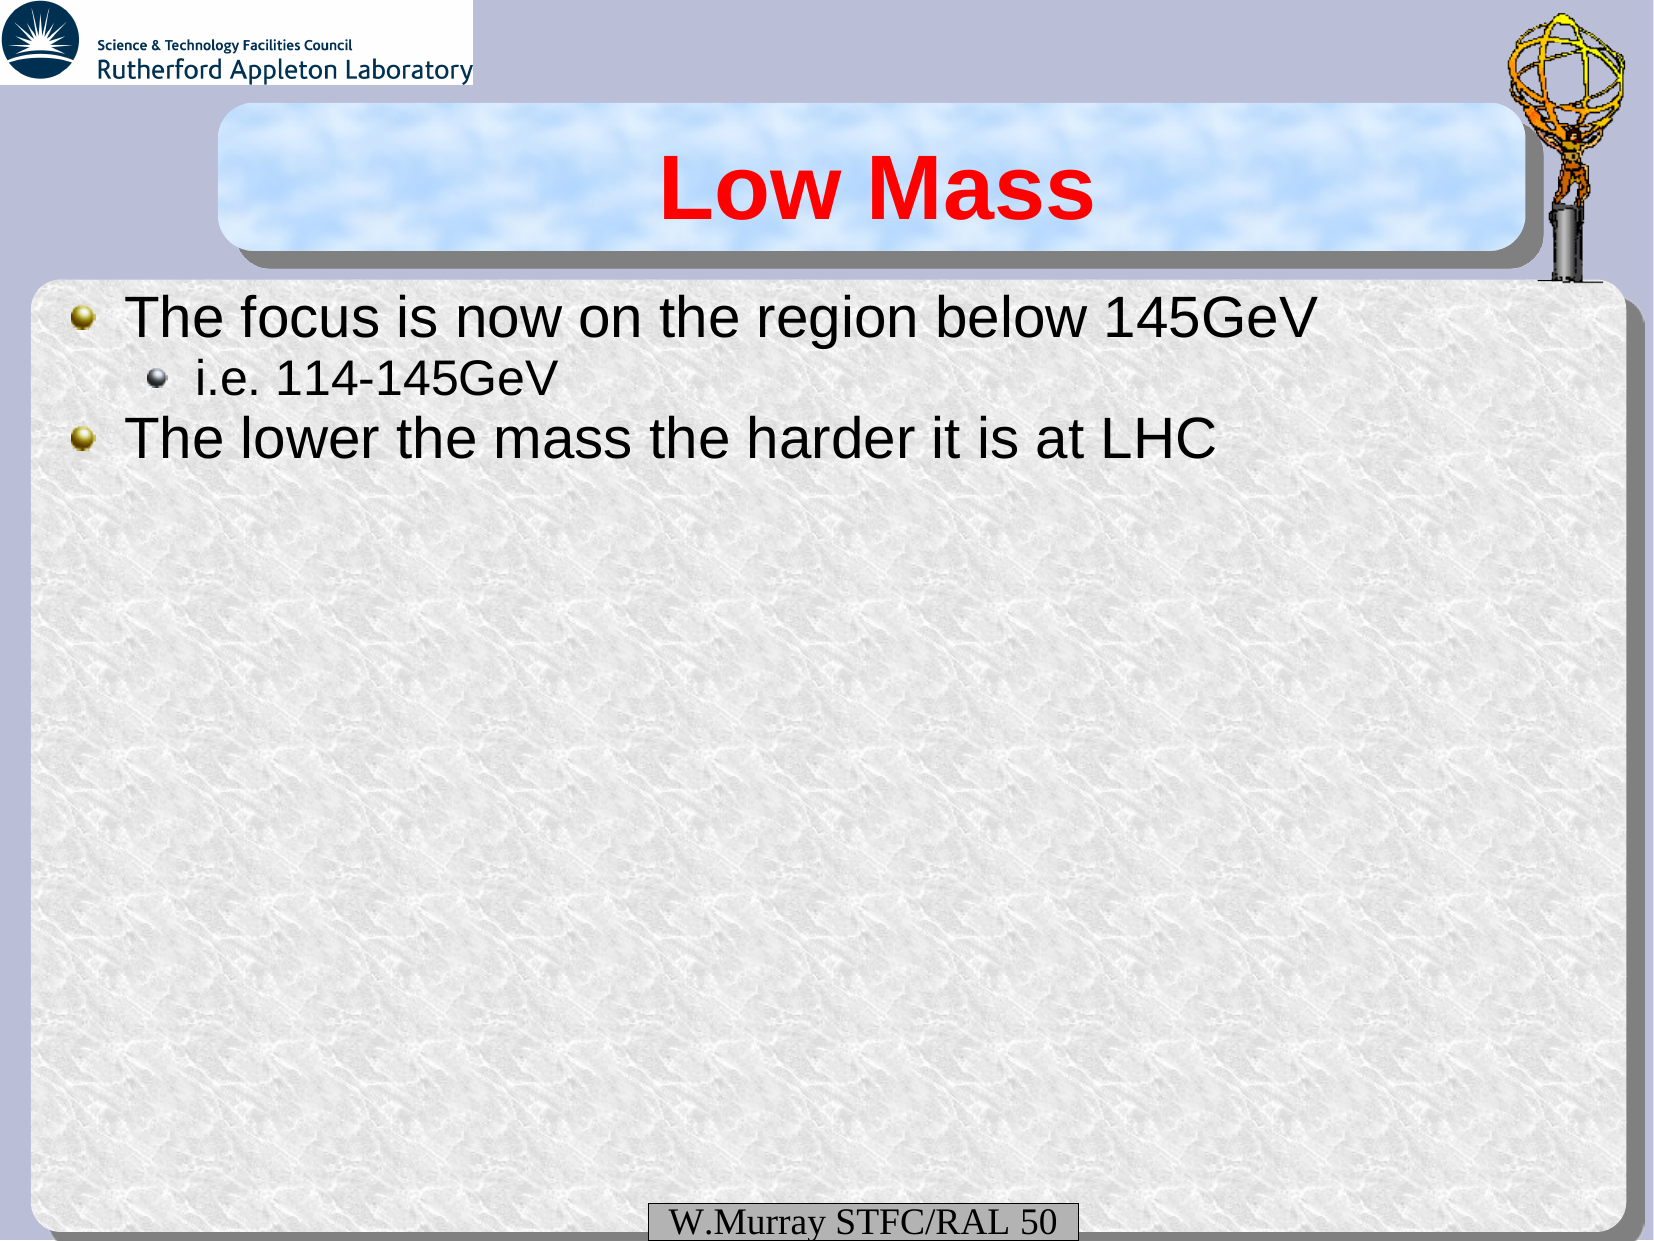

# Low Mass
The focus is now on the region below 145GeV
i.e. 114-145GeV
The lower the mass the harder it is at LHC